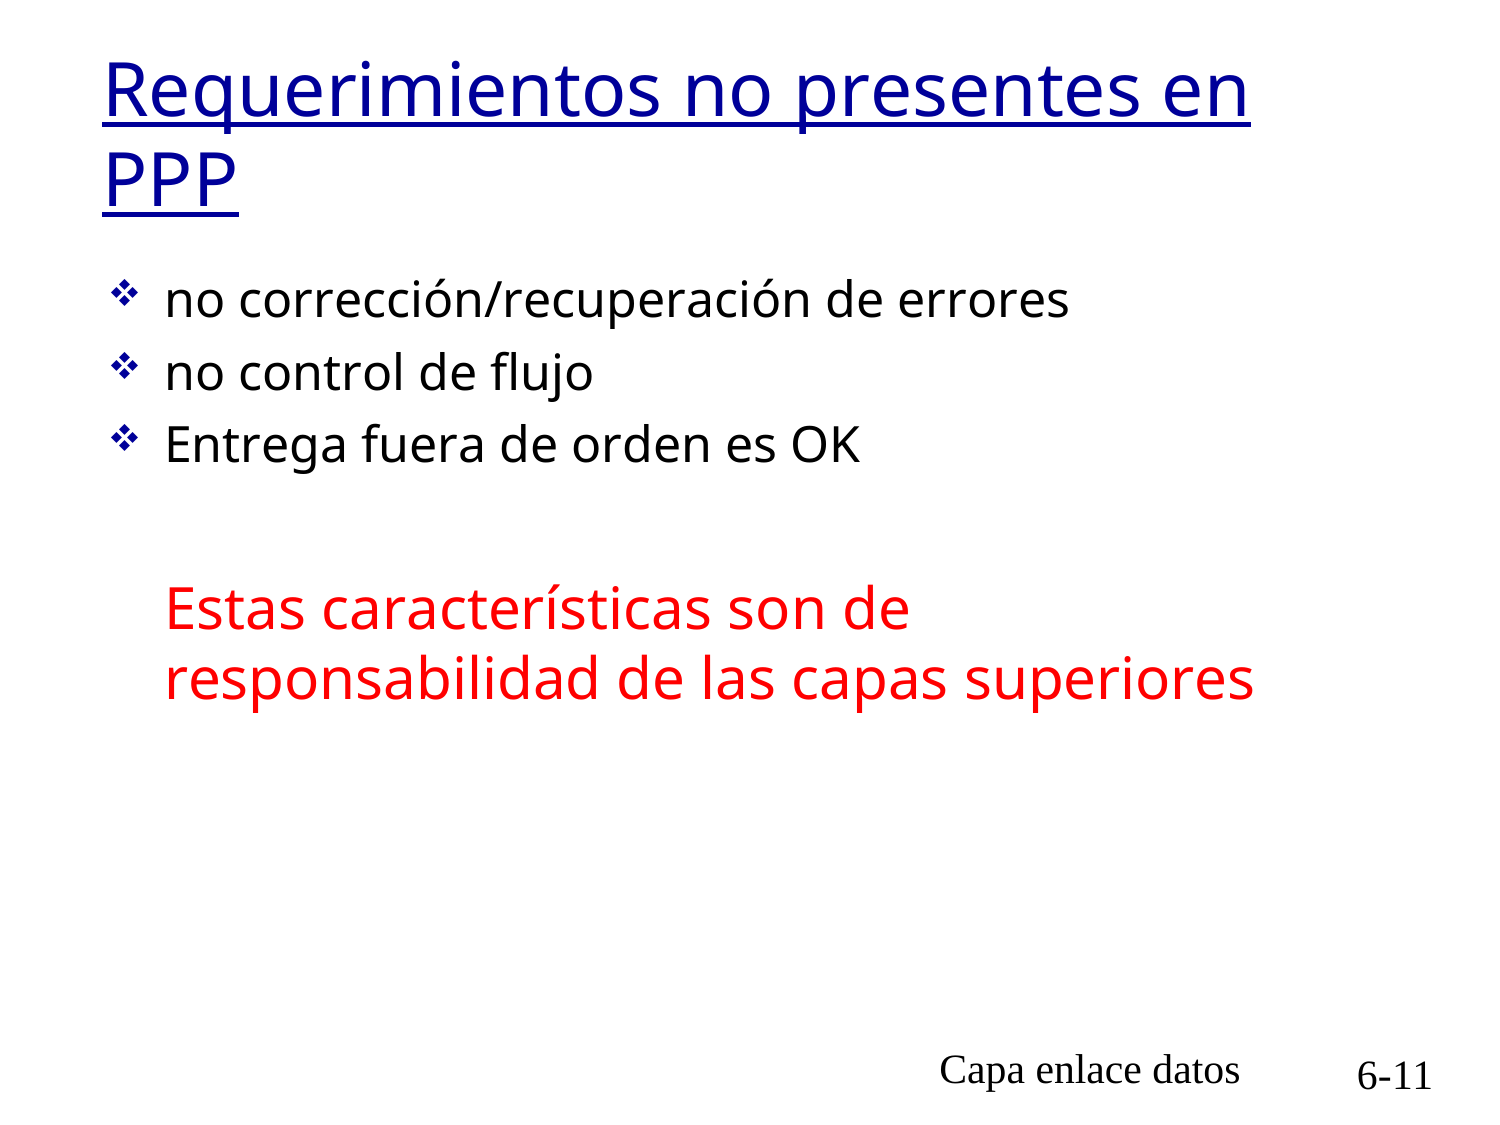

# Requerimientos no presentes en PPP
no corrección/recuperación de errores
no control de flujo
Entrega fuera de orden es OK
Estas características son de responsabilidad de las capas superiores
11